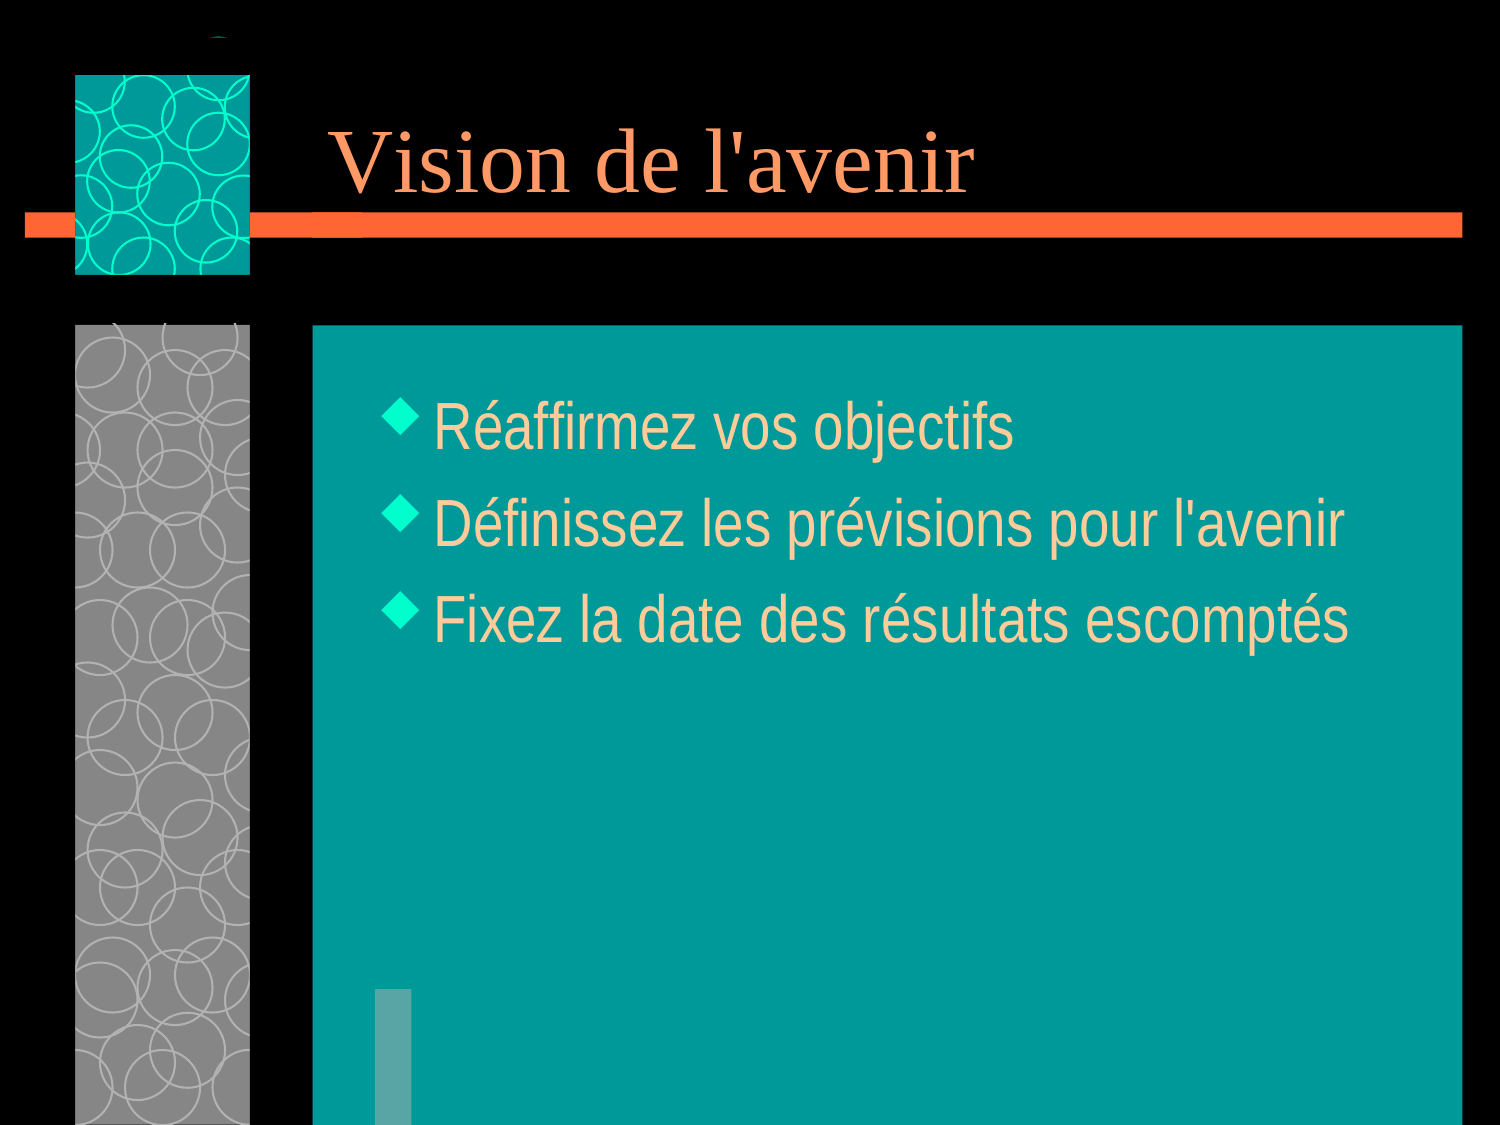

# Vision de l'avenir
Réaffirmez vos objectifs
Définissez les prévisions pour l'avenir
Fixez la date des résultats escomptés